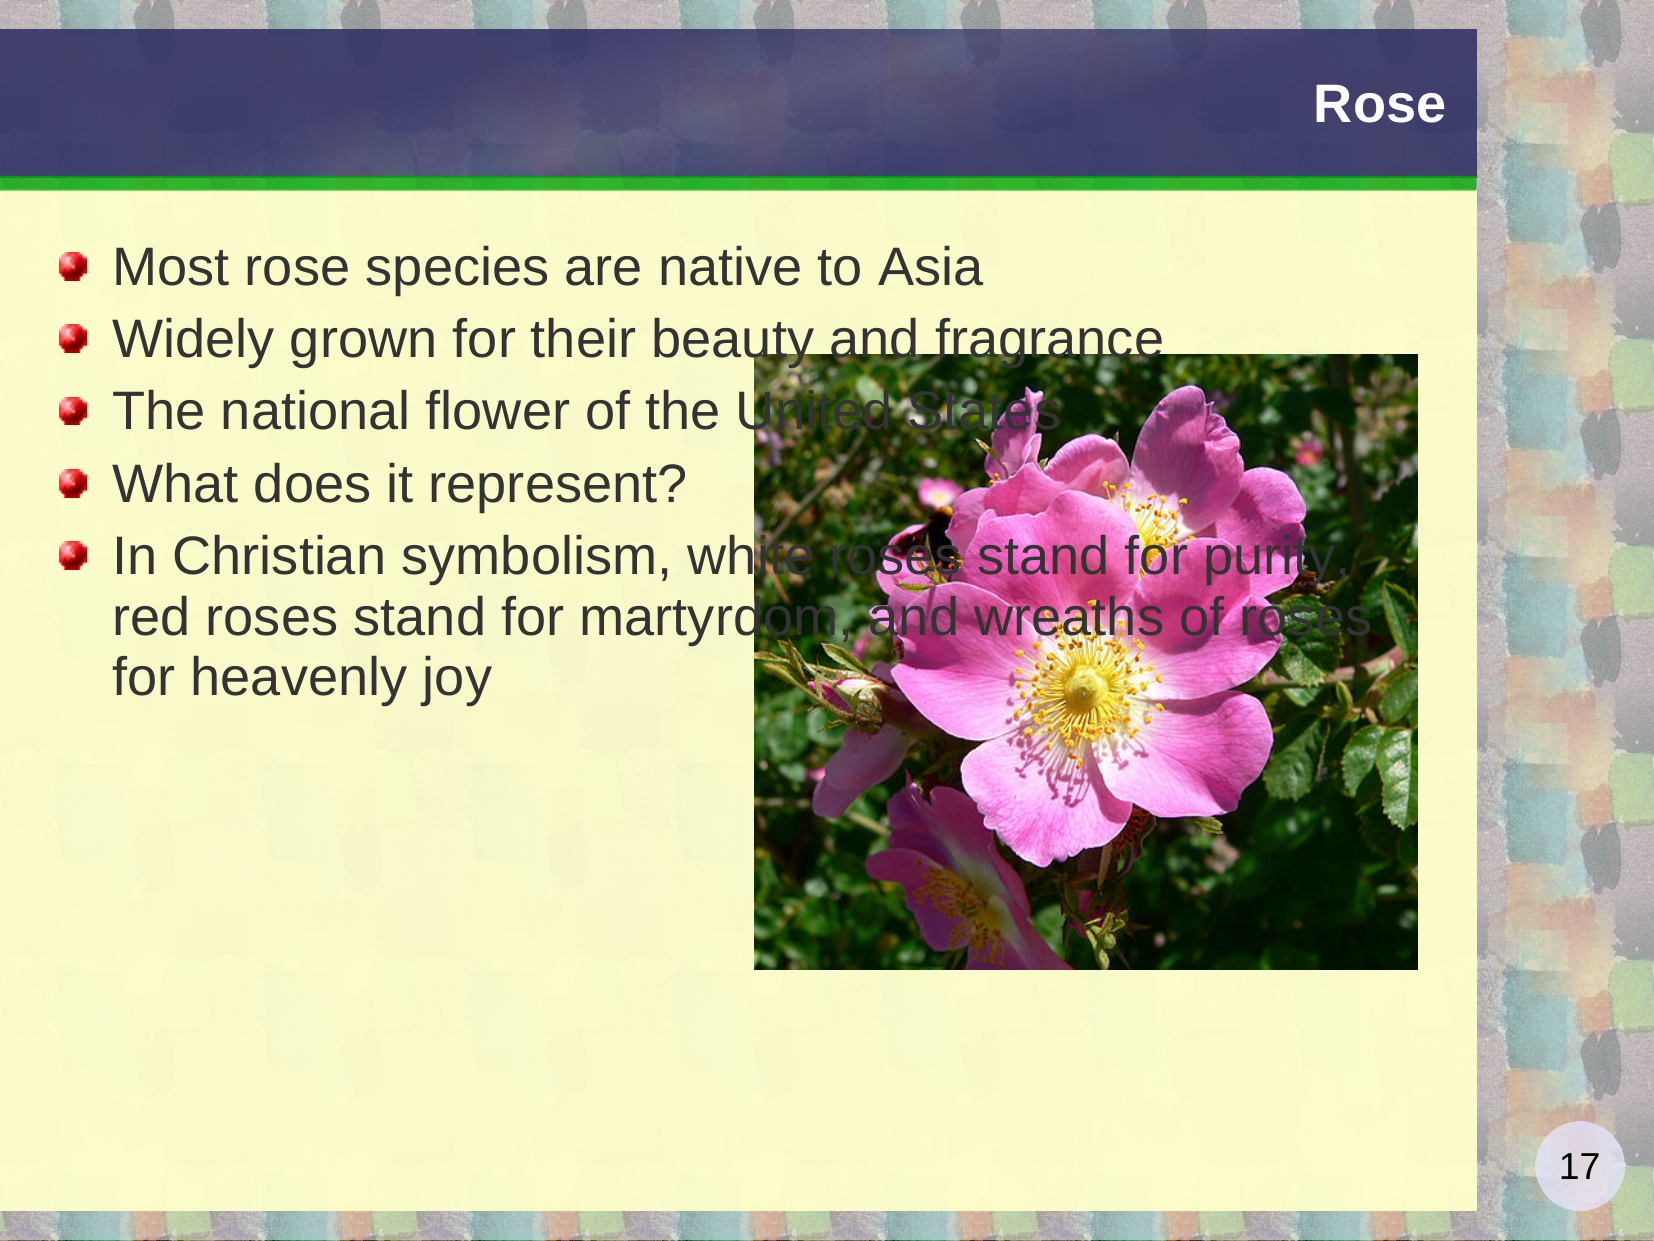

# Rose
Most rose species are native to Asia
Widely grown for their beauty and fragrance
The national flower of the United States
What does it represent?
In Christian symbolism, white roses stand for purity, red roses stand for martyrdom, and wreaths of roses for heavenly joy